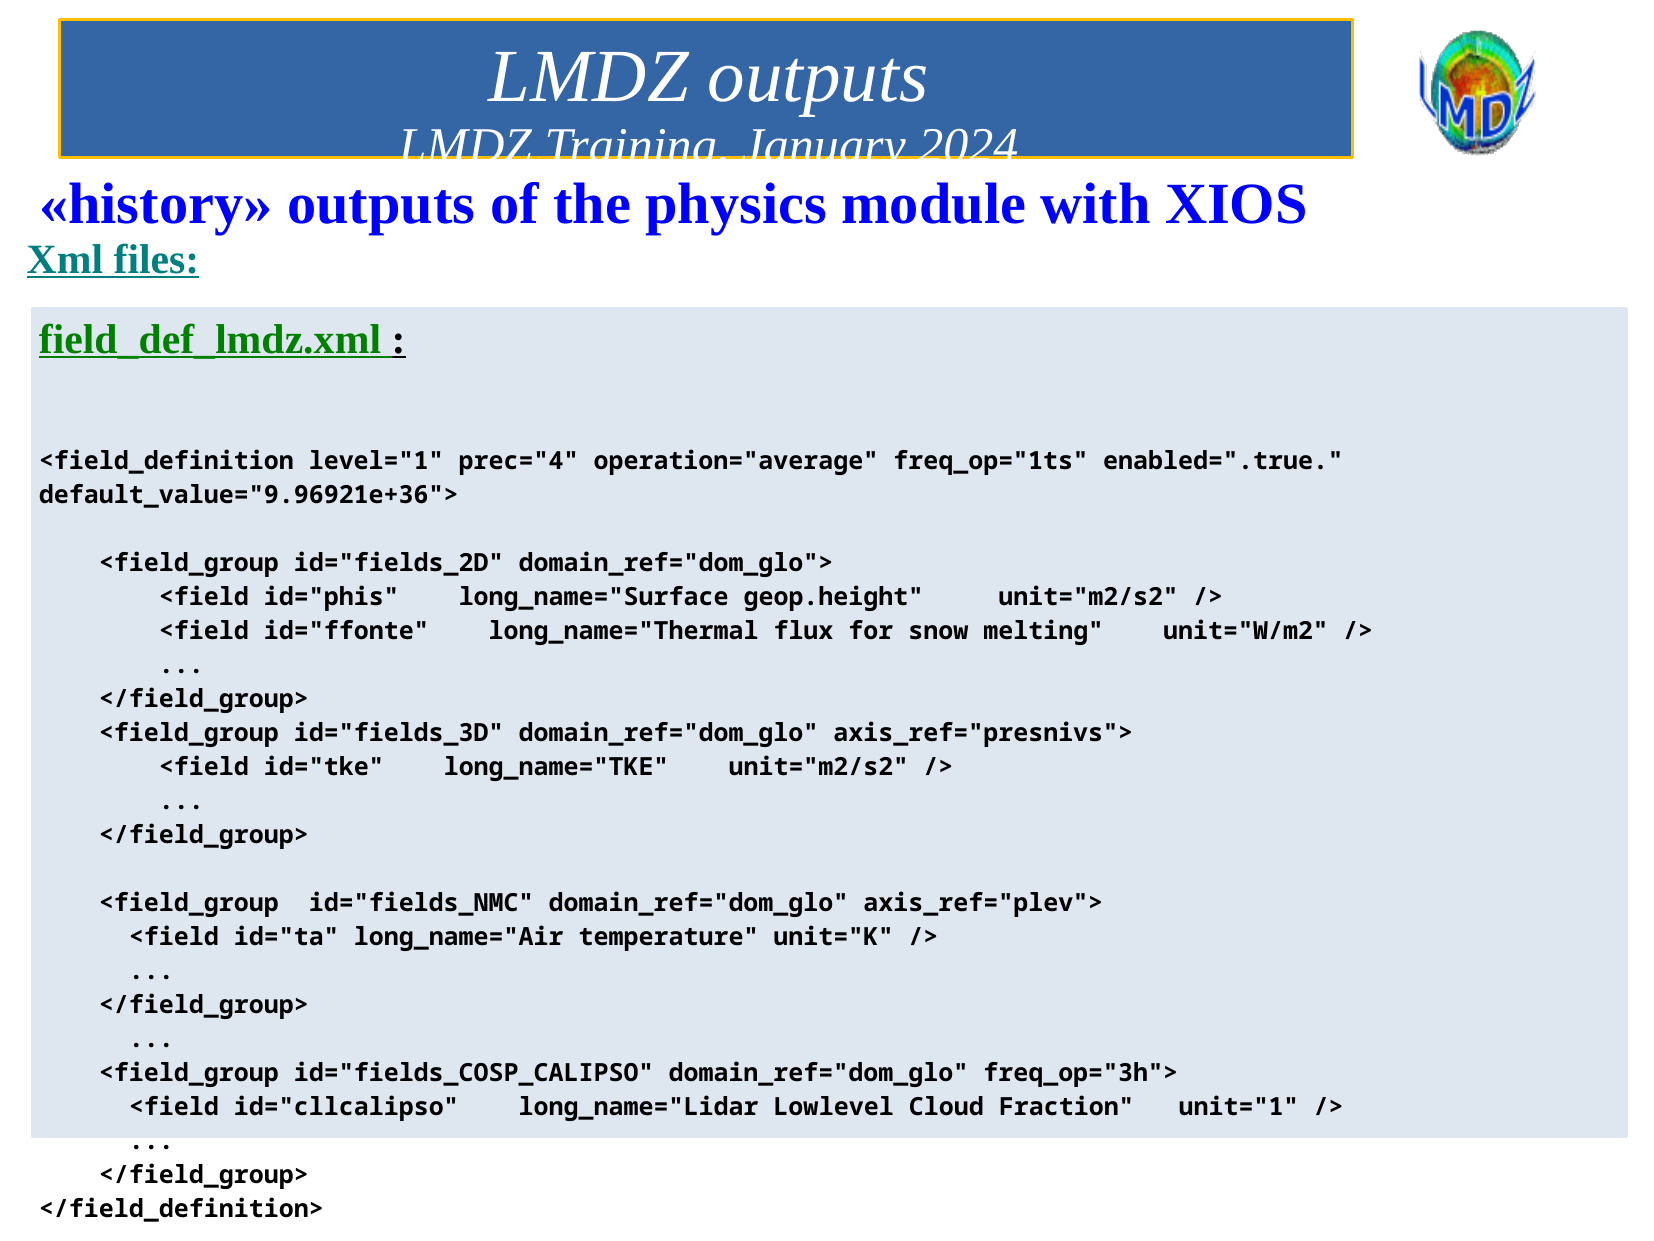

LMDZ outputs
LMDZ Training, January 2024
 «history» outputs of the physics module with XIOS
Xml files:
field_def_lmdz.xml :
<field_definition level="1" prec="4" operation="average" freq_op="1ts" enabled=".true."
default_value="9.96921e+36">
 <field_group id="fields_2D" domain_ref="dom_glo">
 <field id="phis" long_name="Surface geop.height" unit="m2/s2" />
 <field id="ffonte" long_name="Thermal flux for snow melting" unit="W/m2" />
 ...
 </field_group>
 <field_group id="fields_3D" domain_ref="dom_glo" axis_ref="presnivs">
 <field id="tke" long_name="TKE" unit="m2/s2" />
 ...
 </field_group>
 <field_group id="fields_NMC" domain_ref="dom_glo" axis_ref="plev">
 <field id="ta" long_name="Air temperature" unit="K" />
 ...
 </field_group>
 ...
 <field_group id="fields_COSP_CALIPSO" domain_ref="dom_glo" freq_op="3h">
 <field id="cllcalipso" long_name="Lidar Low­level Cloud Fraction" unit="1" />
 ...
 </field_group>
</field_definition>